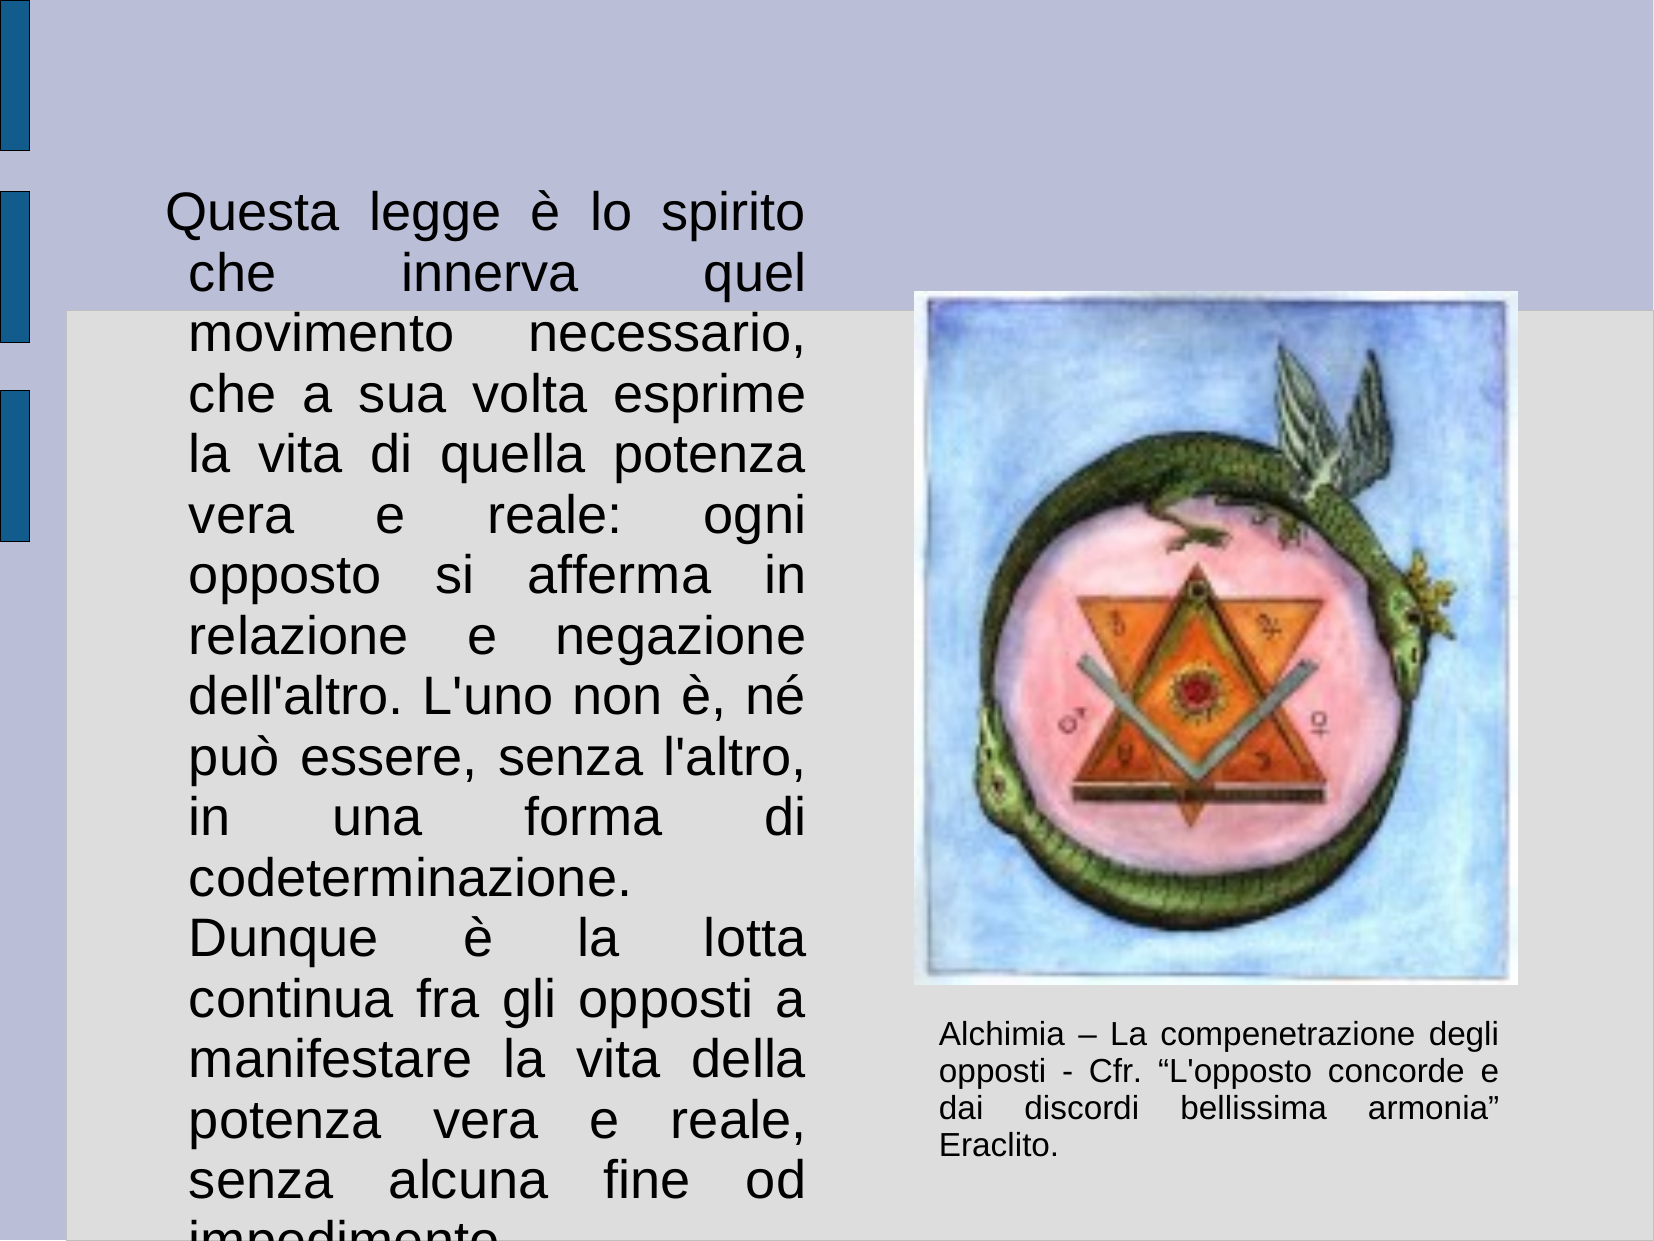

#
 Questa legge è lo spirito che innerva quel movimento necessario, che a sua volta esprime la vita di quella potenza vera e reale: ogni opposto si afferma in relazione e negazione dell'altro. L'uno non è, né può essere, senza l'altro, in una forma di codeterminazione. Dunque è la lotta continua fra gli opposti a manifestare la vita della potenza vera e reale, senza alcuna fine od impedimento.
Alchimia – La compenetrazione degli opposti - Cfr. “L'opposto concorde e dai discordi bellissima armonia” Eraclito.